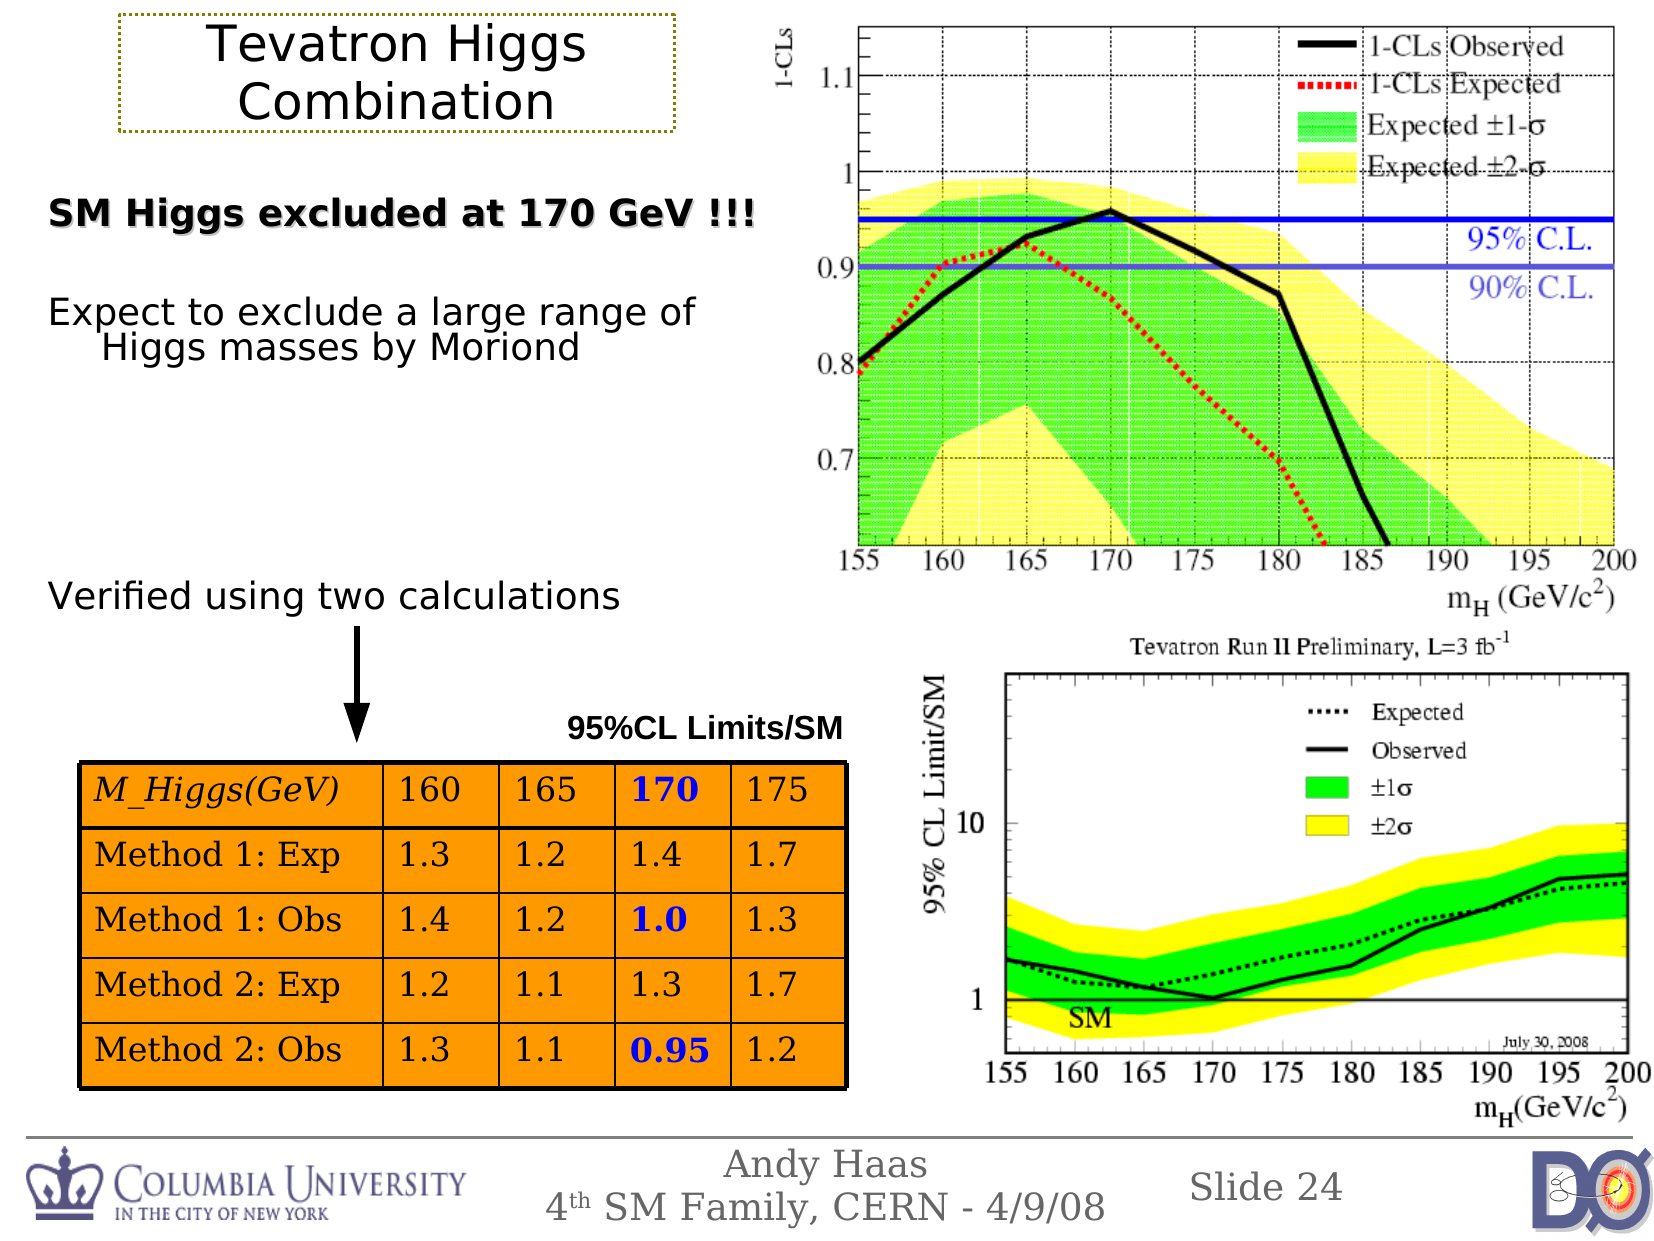

# Tevatron Higgs Combination
SM Higgs excluded at 170 GeV !!!
Expect to exclude a large range of Higgs masses by Moriond
Verified using two calculations
95%CL Limits/SM
M_Higgs(GeV)
160
165
170
175
Method 1: Exp
1.3
1.2
1.4
1.7
Method 1: Obs
1.4
1.2
1.0
1.3
Method 2: Exp
1.2
1.1
1.3
1.7
Method 2: Obs
1.3
1.1
0.95
1.2